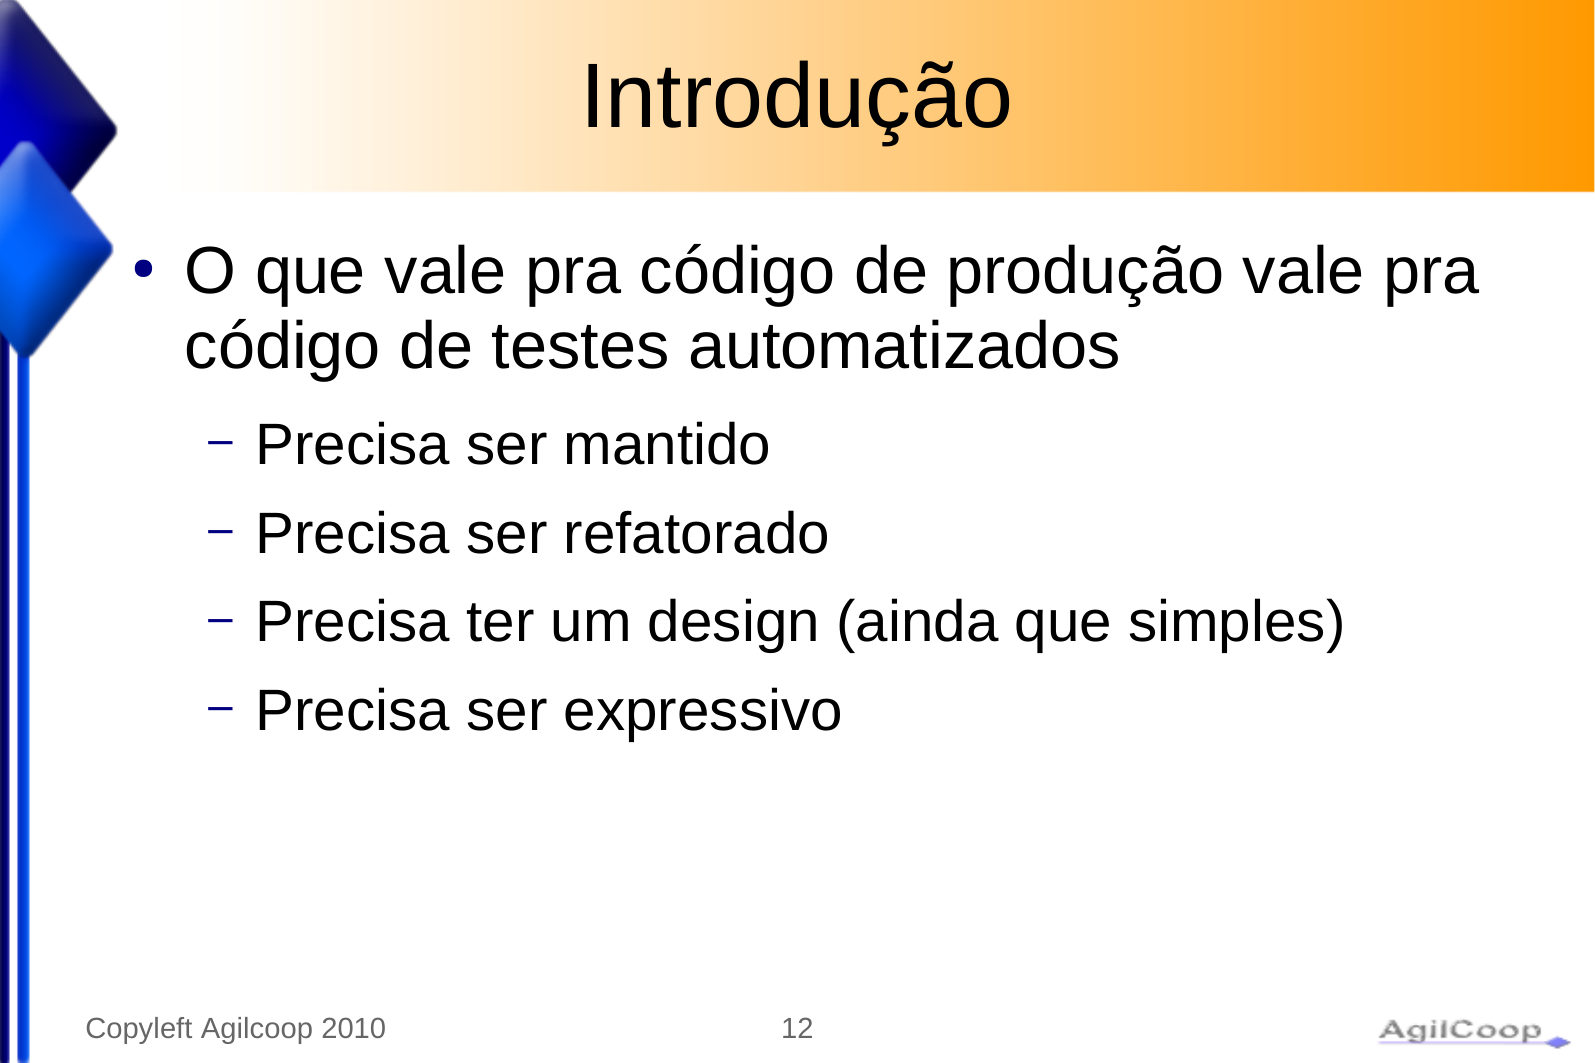

# Introdução
O que vale pra código de produção vale pra código de testes automatizados
Precisa ser mantido
Precisa ser refatorado
Precisa ter um design (ainda que simples)
Precisa ser expressivo
Copyleft Agilcoop 2010
12